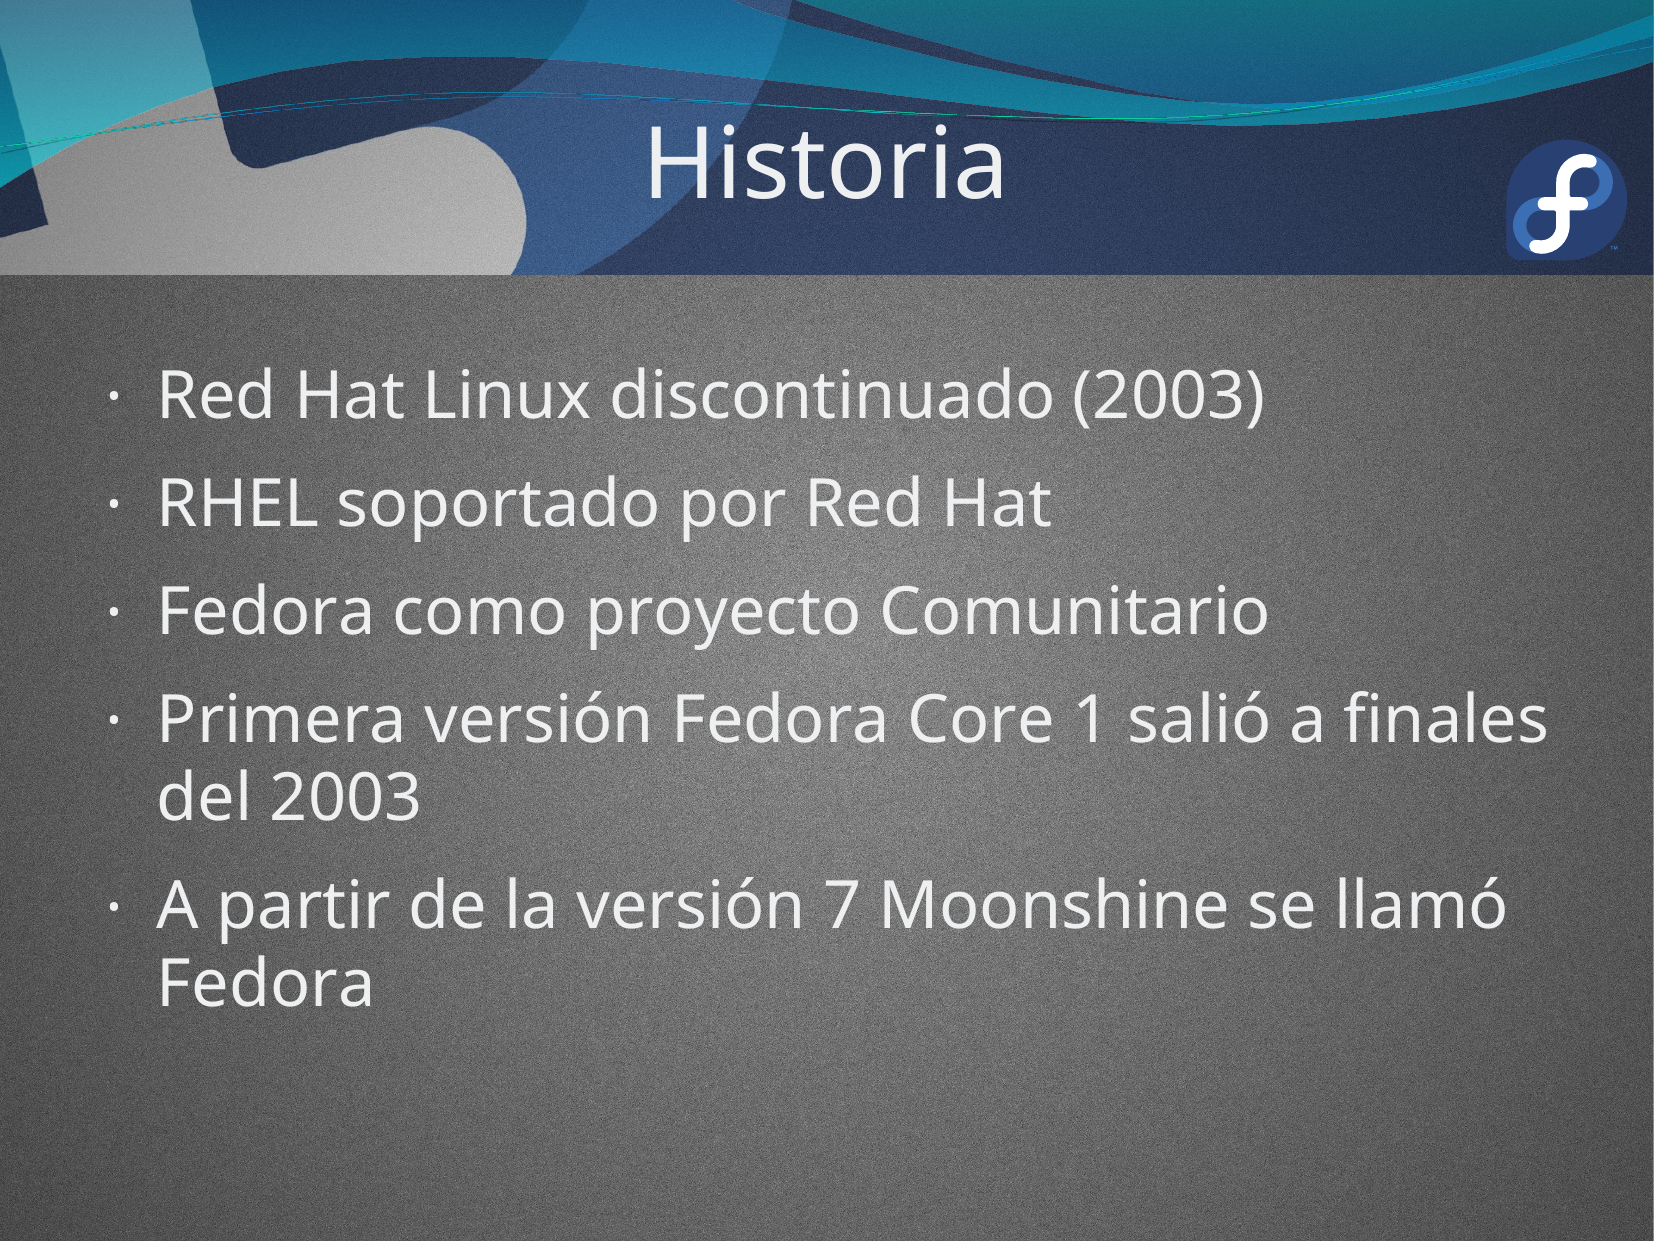

Historia
Red Hat Linux discontinuado (2003)
RHEL soportado por Red Hat
Fedora como proyecto Comunitario
Primera versión Fedora Core 1 salió a finales del 2003
A partir de la versión 7 Moonshine se llamó Fedora